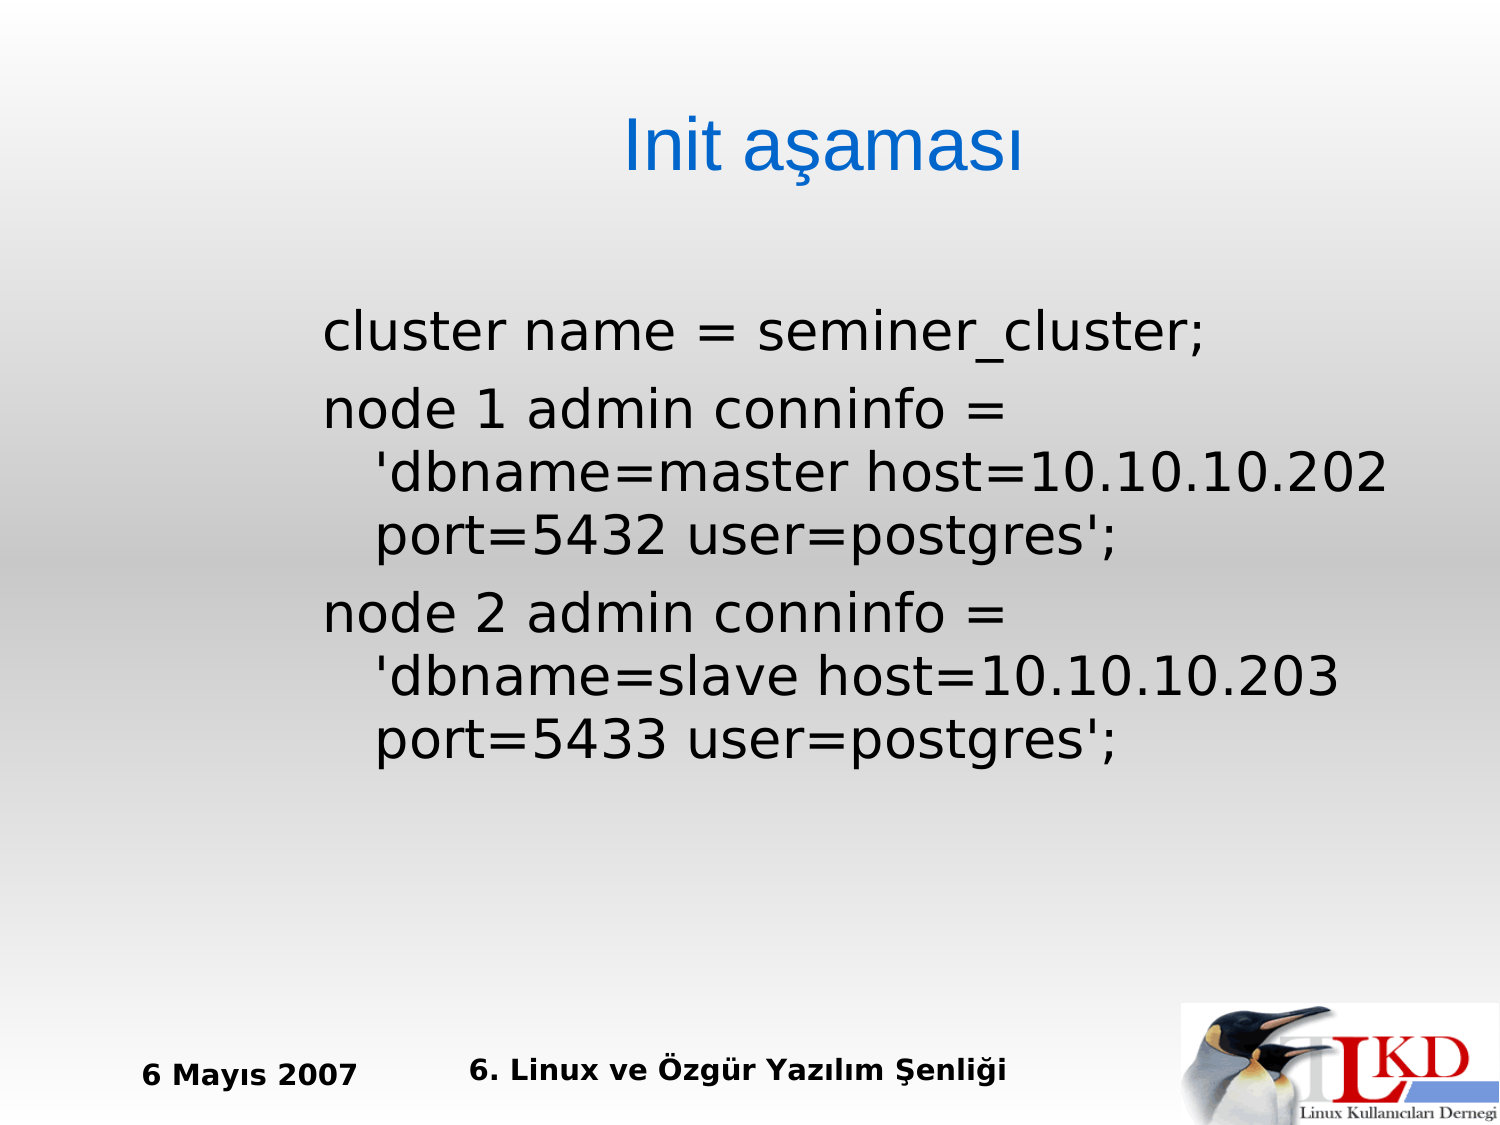

# Init aşaması
cluster name = seminer_cluster;
node 1 admin conninfo = 'dbname=master host=10.10.10.202 port=5432 user=postgres';
node 2 admin conninfo = 'dbname=slave host=10.10.10.203 port=5433 user=postgres';